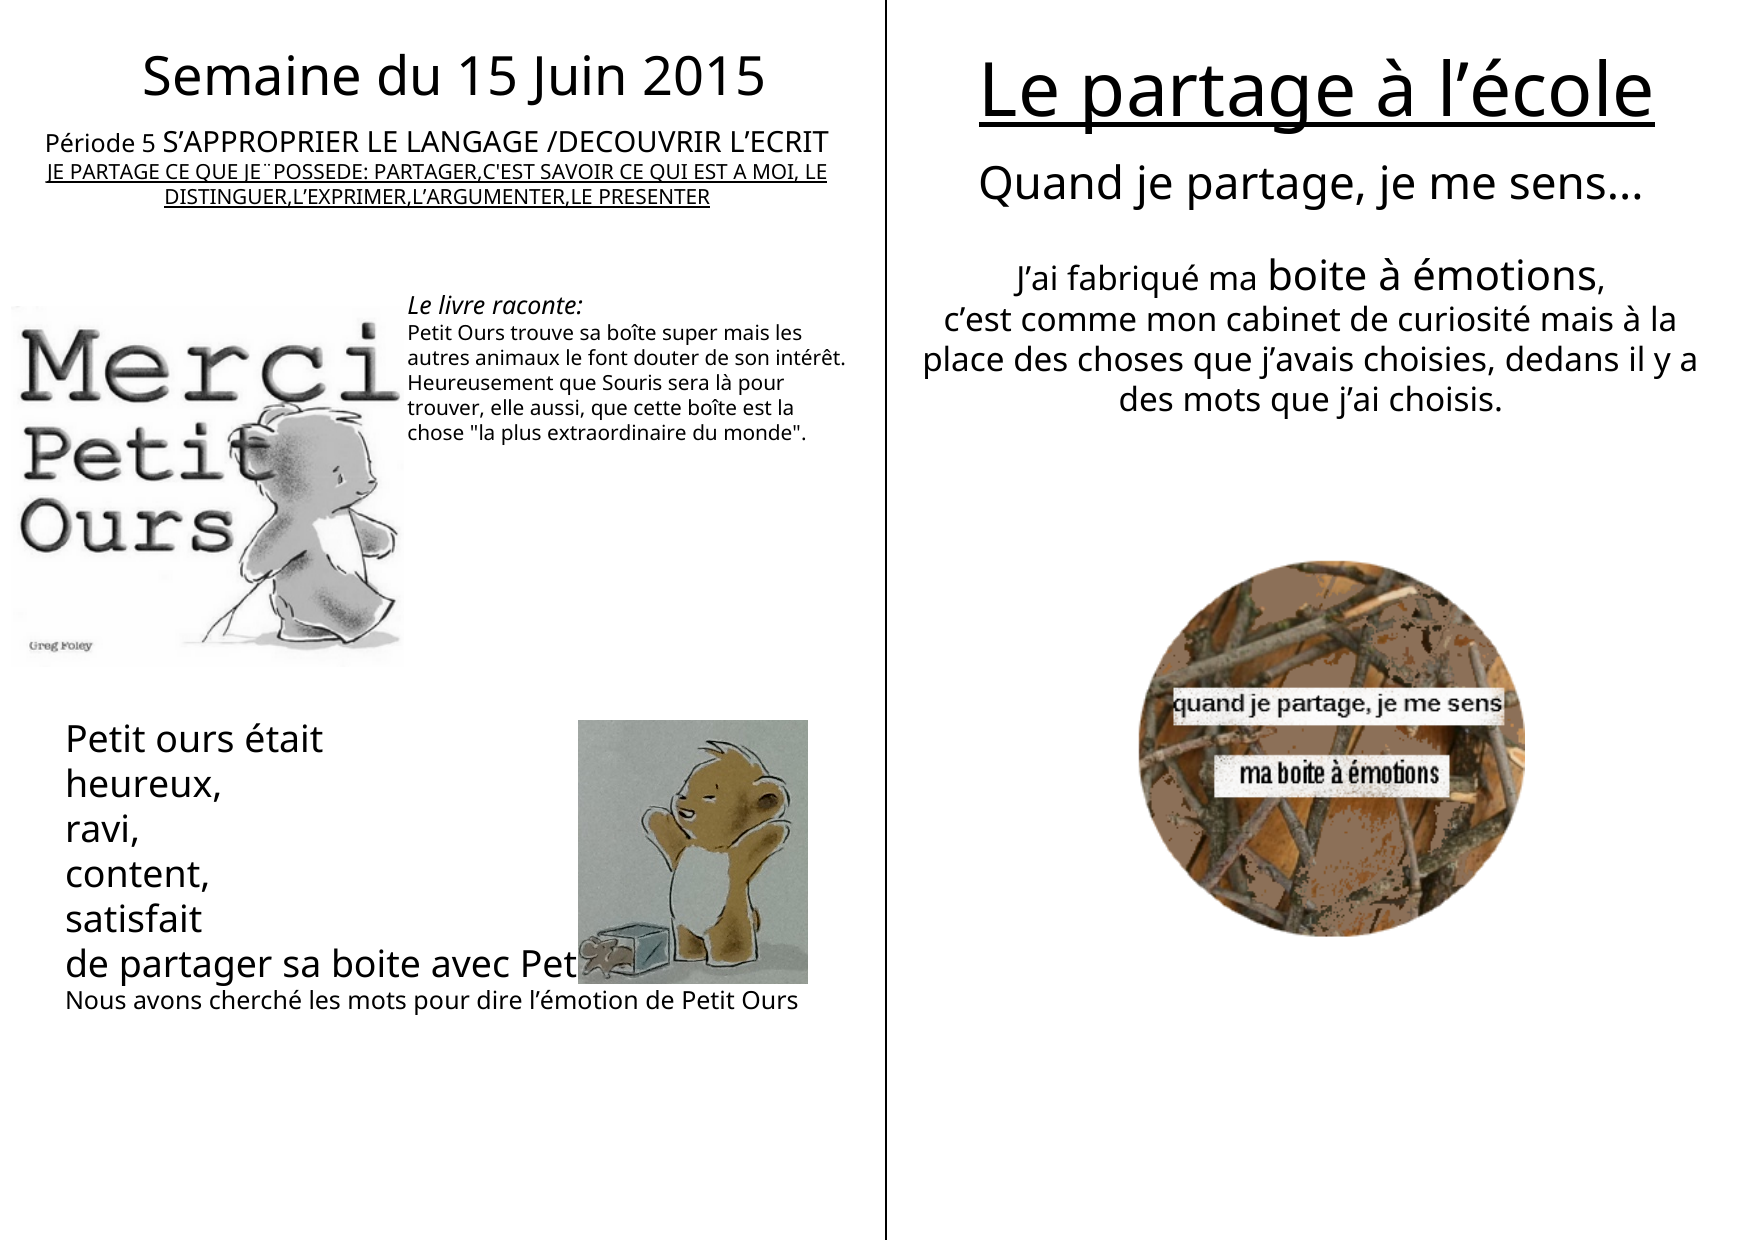

Semaine du 15 Juin 2015
Le partage à l’école
Période 5 S’APPROPRIER LE LANGAGE /DECOUVRIR L’ECRIT
JE PARTAGE CE QUE JE¨POSSEDE: PARTAGER,C'EST SAVOIR CE QUI EST A MOI, LE DISTINGUER,L’EXPRIMER,L’ARGUMENTER,LE PRESENTER
Quand je partage, je me sens...
J’ai fabriqué ma boite à émotions,
c’est comme mon cabinet de curiosité mais à la place des choses que j’avais choisies, dedans il y a des mots que j’ai choisis.
Le livre raconte:
Petit Ours trouve sa boîte super mais les autres animaux le font douter de son intérêt.
Heureusement que Souris sera là pour trouver, elle aussi, que cette boîte est la chose "la plus extraordinaire du monde".
Petit ours était
heureux,
ravi,
content,
satisfait
de partager sa boite avec Petite souris
Nous avons cherché les mots pour dire l’émotion de Petit Ours